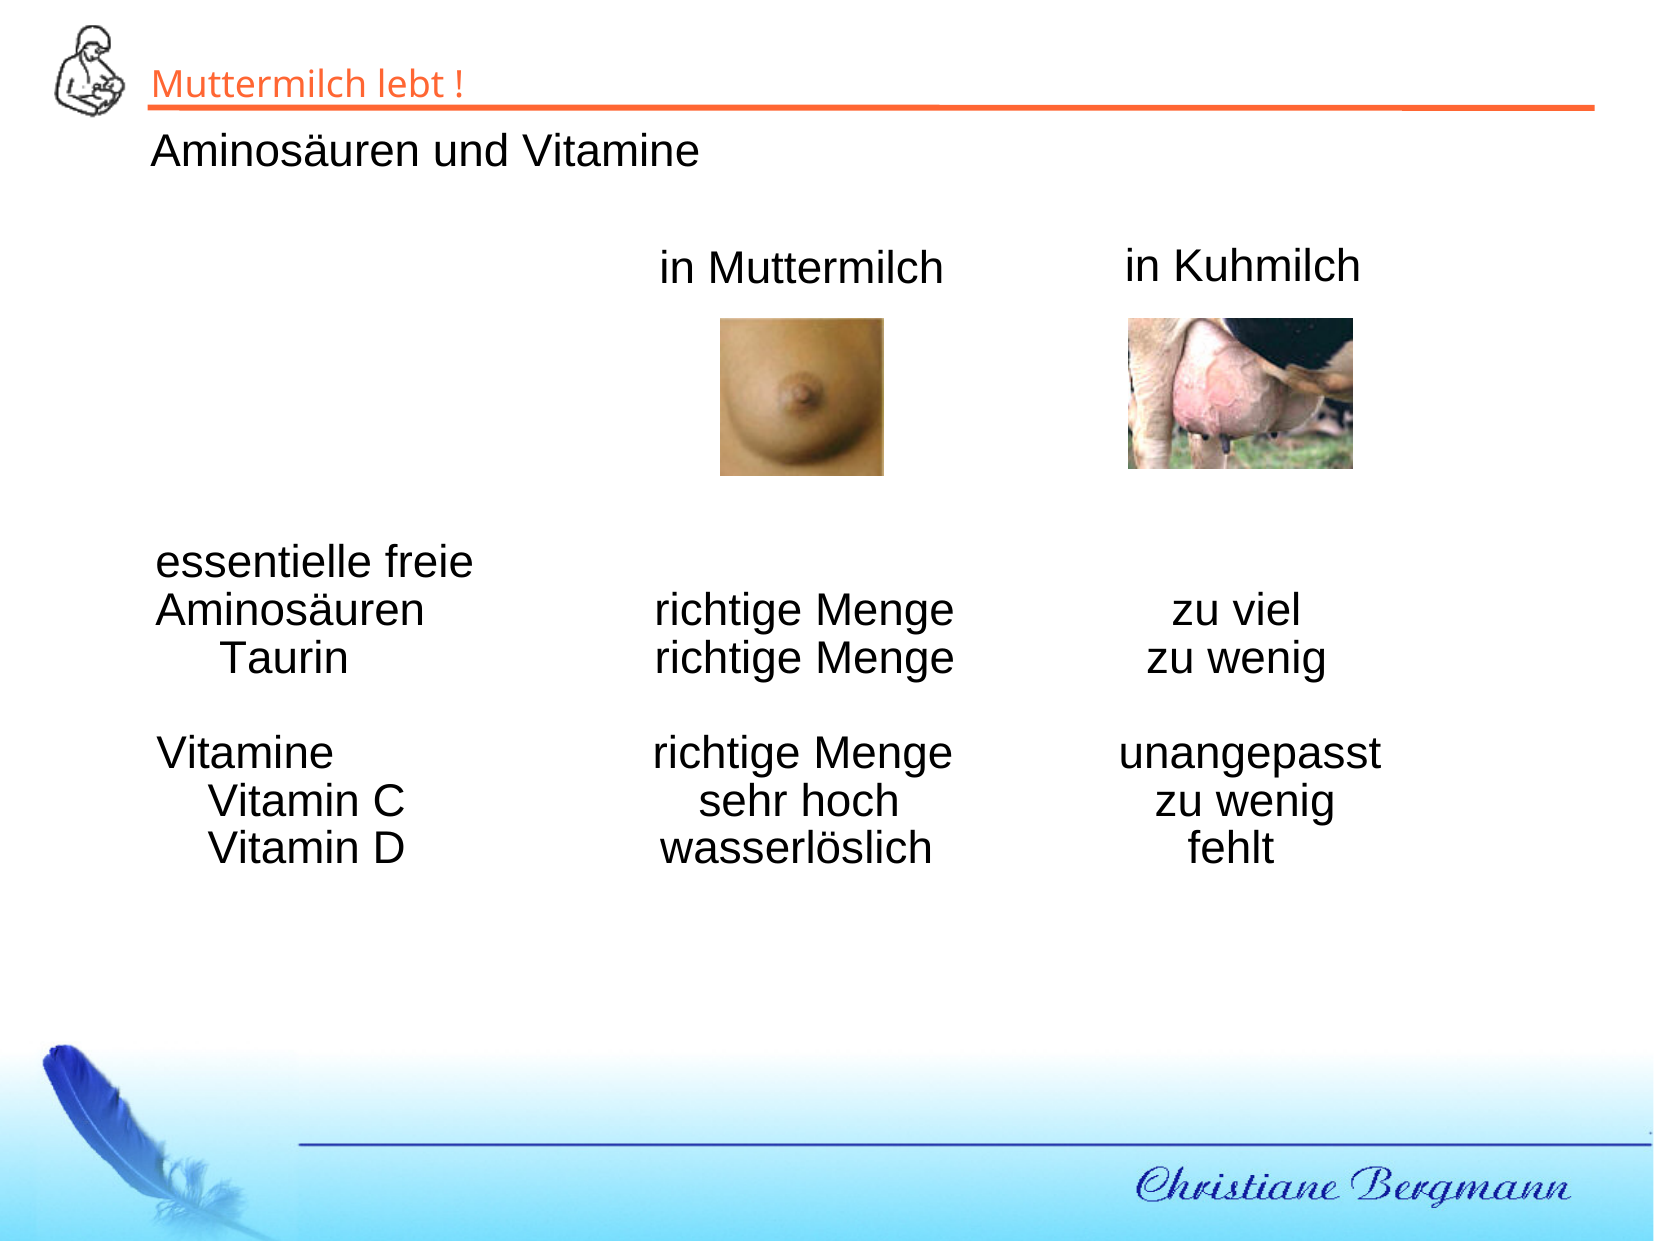

Muttermilch lebt !
Aminosäuren und Vitamine
in Kuhmilch
in Muttermilch
essentielle freie
Aminosäuren richtige Menge zu viel
 Taurin richtige Menge zu wenig
Vitamine richtige Menge unangepasst
 Vitamin C sehr hoch zu wenig
 Vitamin D wasserlöslich fehlt